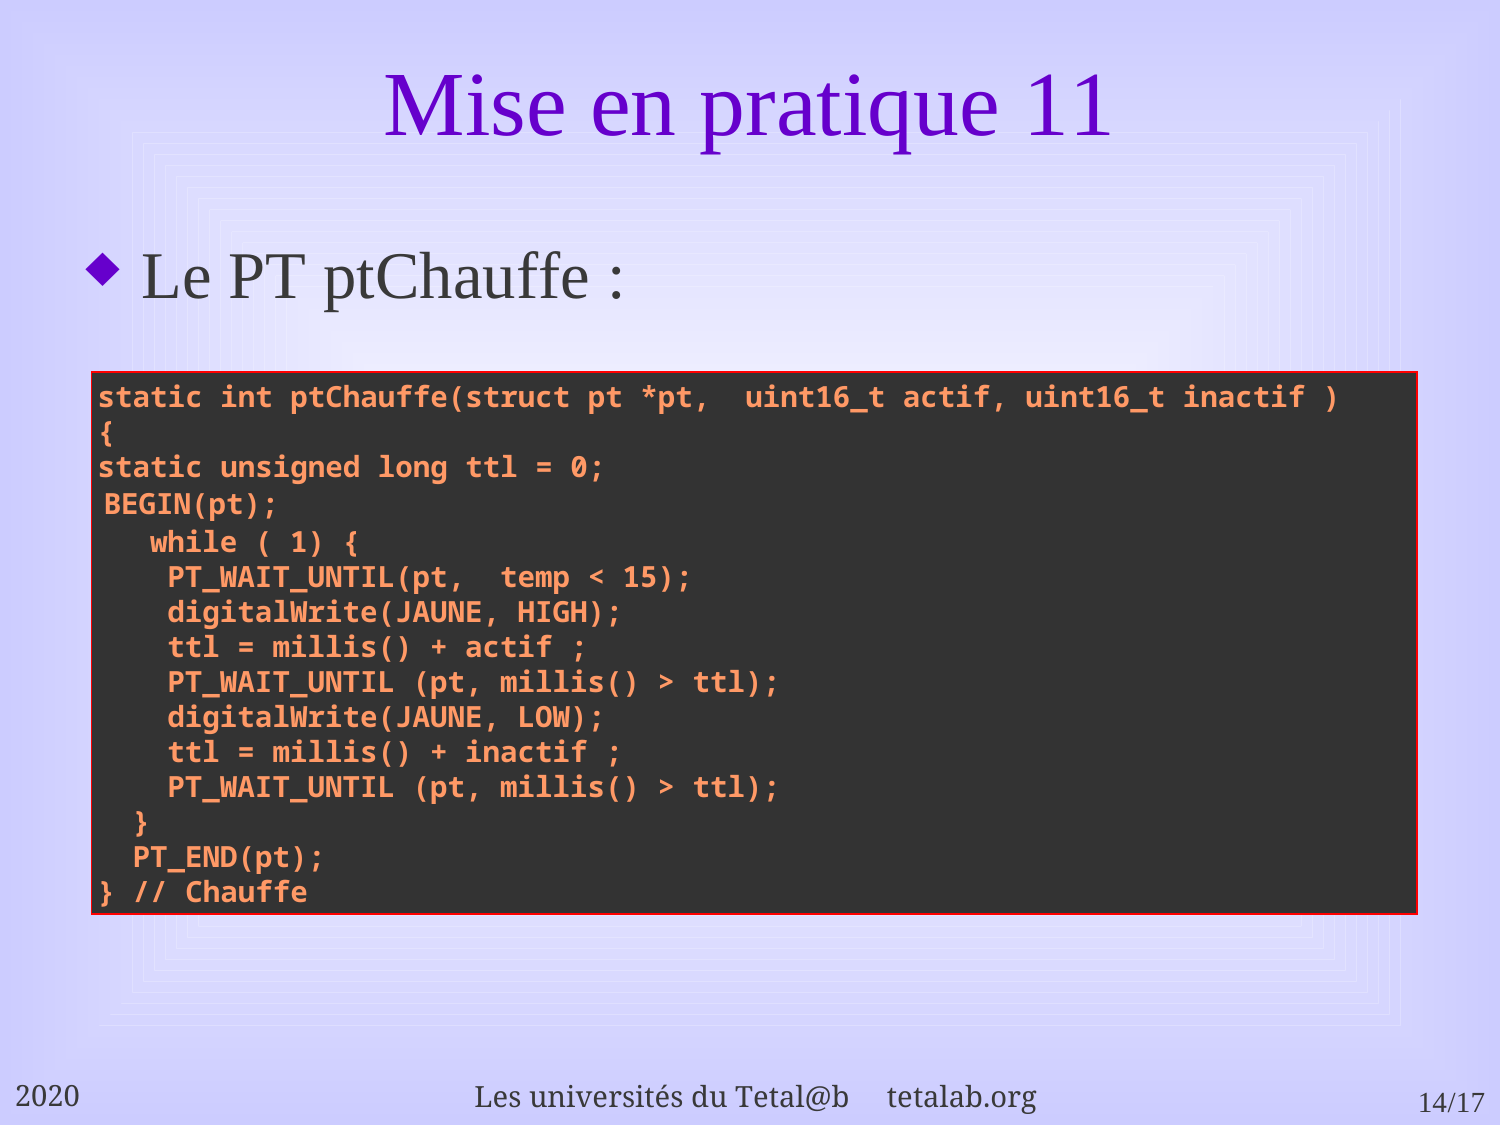

# Mise en pratique 11
Le PT ptChauffe :
static int ptChauffe(struct pt *pt, uint16_t actif, uint16_t inactif )
{
static unsigned long ttl = 0;
BEGIN(pt);
 while ( 1) {
 PT_WAIT_UNTIL(pt, temp < 15);
 digitalWrite(JAUNE, HIGH);
 ttl = millis() + actif ;
 PT_WAIT_UNTIL (pt, millis() > ttl);
 digitalWrite(JAUNE, LOW);
 ttl = millis() + inactif ;
 PT_WAIT_UNTIL (pt, millis() > ttl);
 }
 PT_END(pt);
} // Chauffe
2020
Les universités du Tetal@b tetalab.org
14